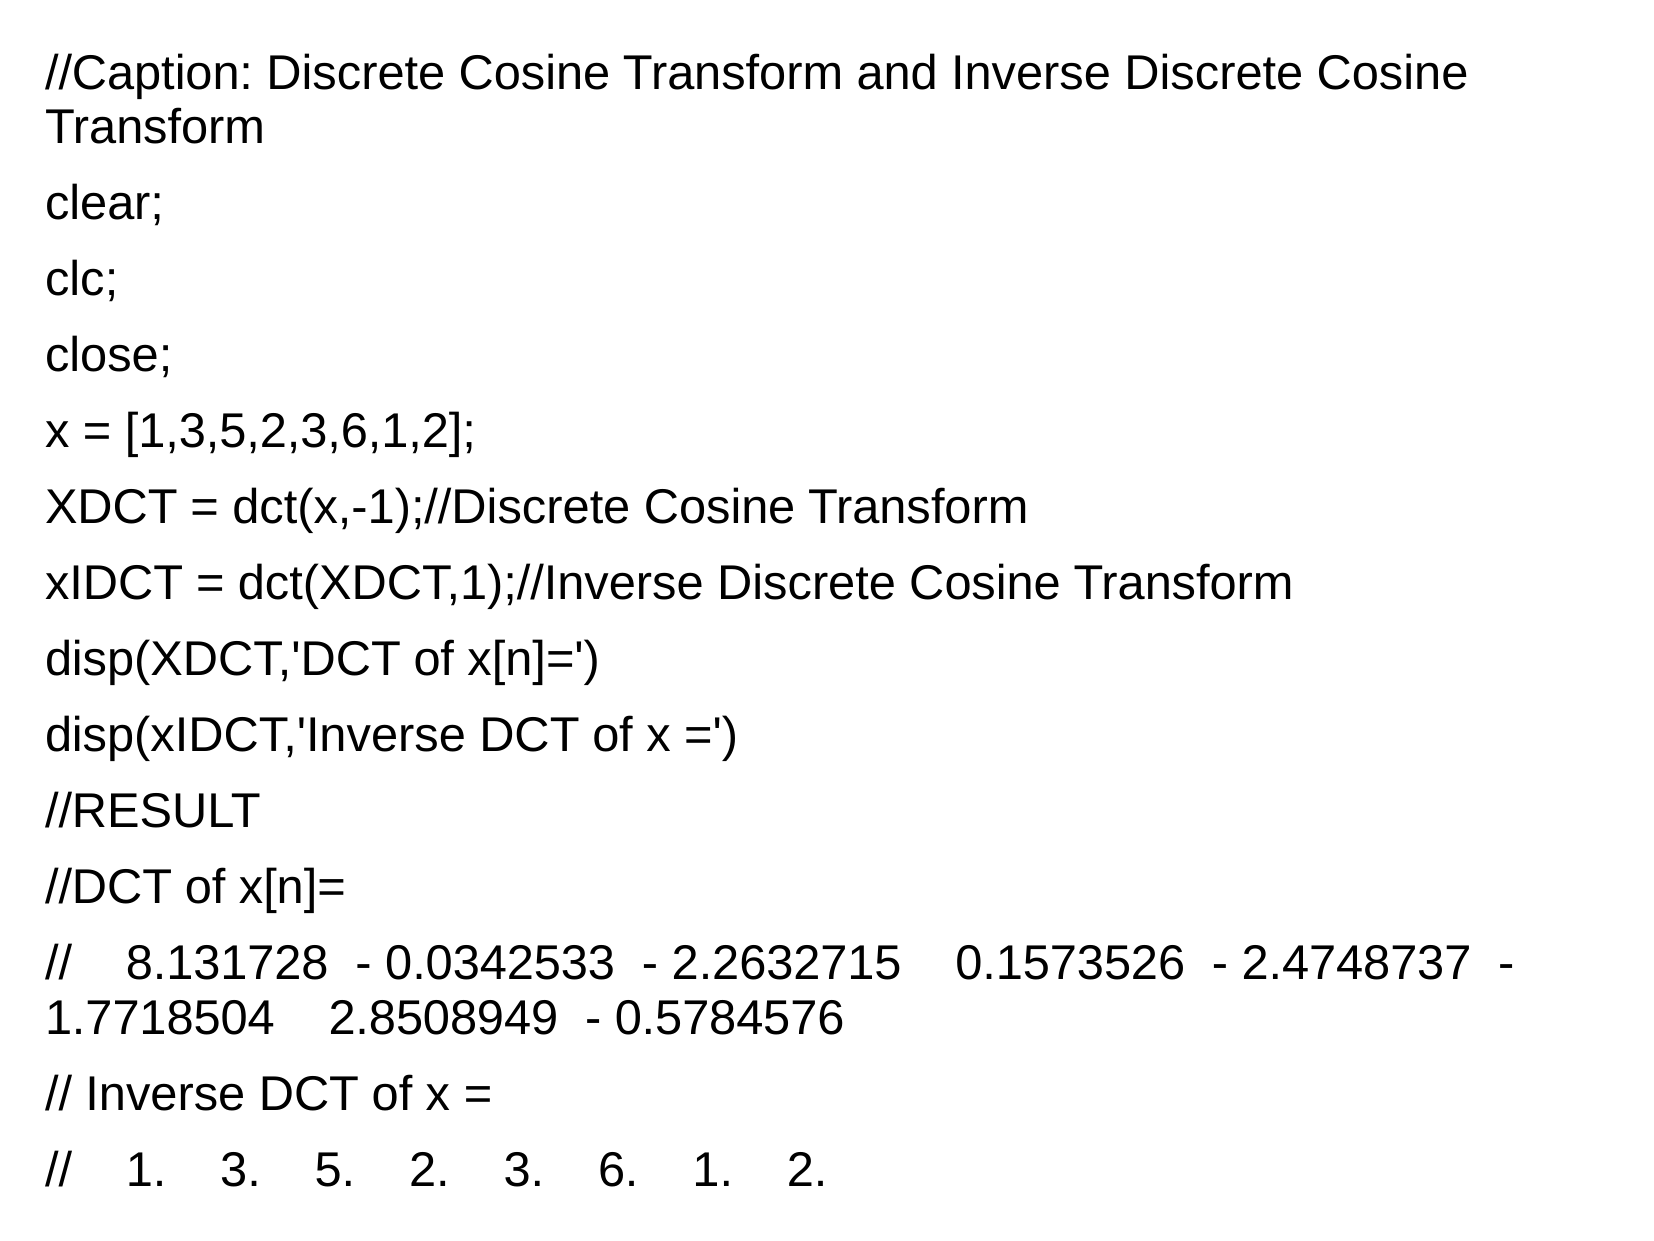

# //Caption: Discrete Cosine Transform and Inverse Discrete Cosine Transform
clear;
clc;
close;
x = [1,3,5,2,3,6,1,2];
XDCT = dct(x,-1);//Discrete Cosine Transform
xIDCT = dct(XDCT,1);//Inverse Discrete Cosine Transform
disp(XDCT,'DCT of x[n]=')
disp(xIDCT,'Inverse DCT of x =')
//RESULT
//DCT of x[n]=
// 8.131728 - 0.0342533 - 2.2632715 0.1573526 - 2.4748737 - 1.7718504 2.8508949 - 0.5784576
// Inverse DCT of x =
// 1. 3. 5. 2. 3. 6. 1. 2.